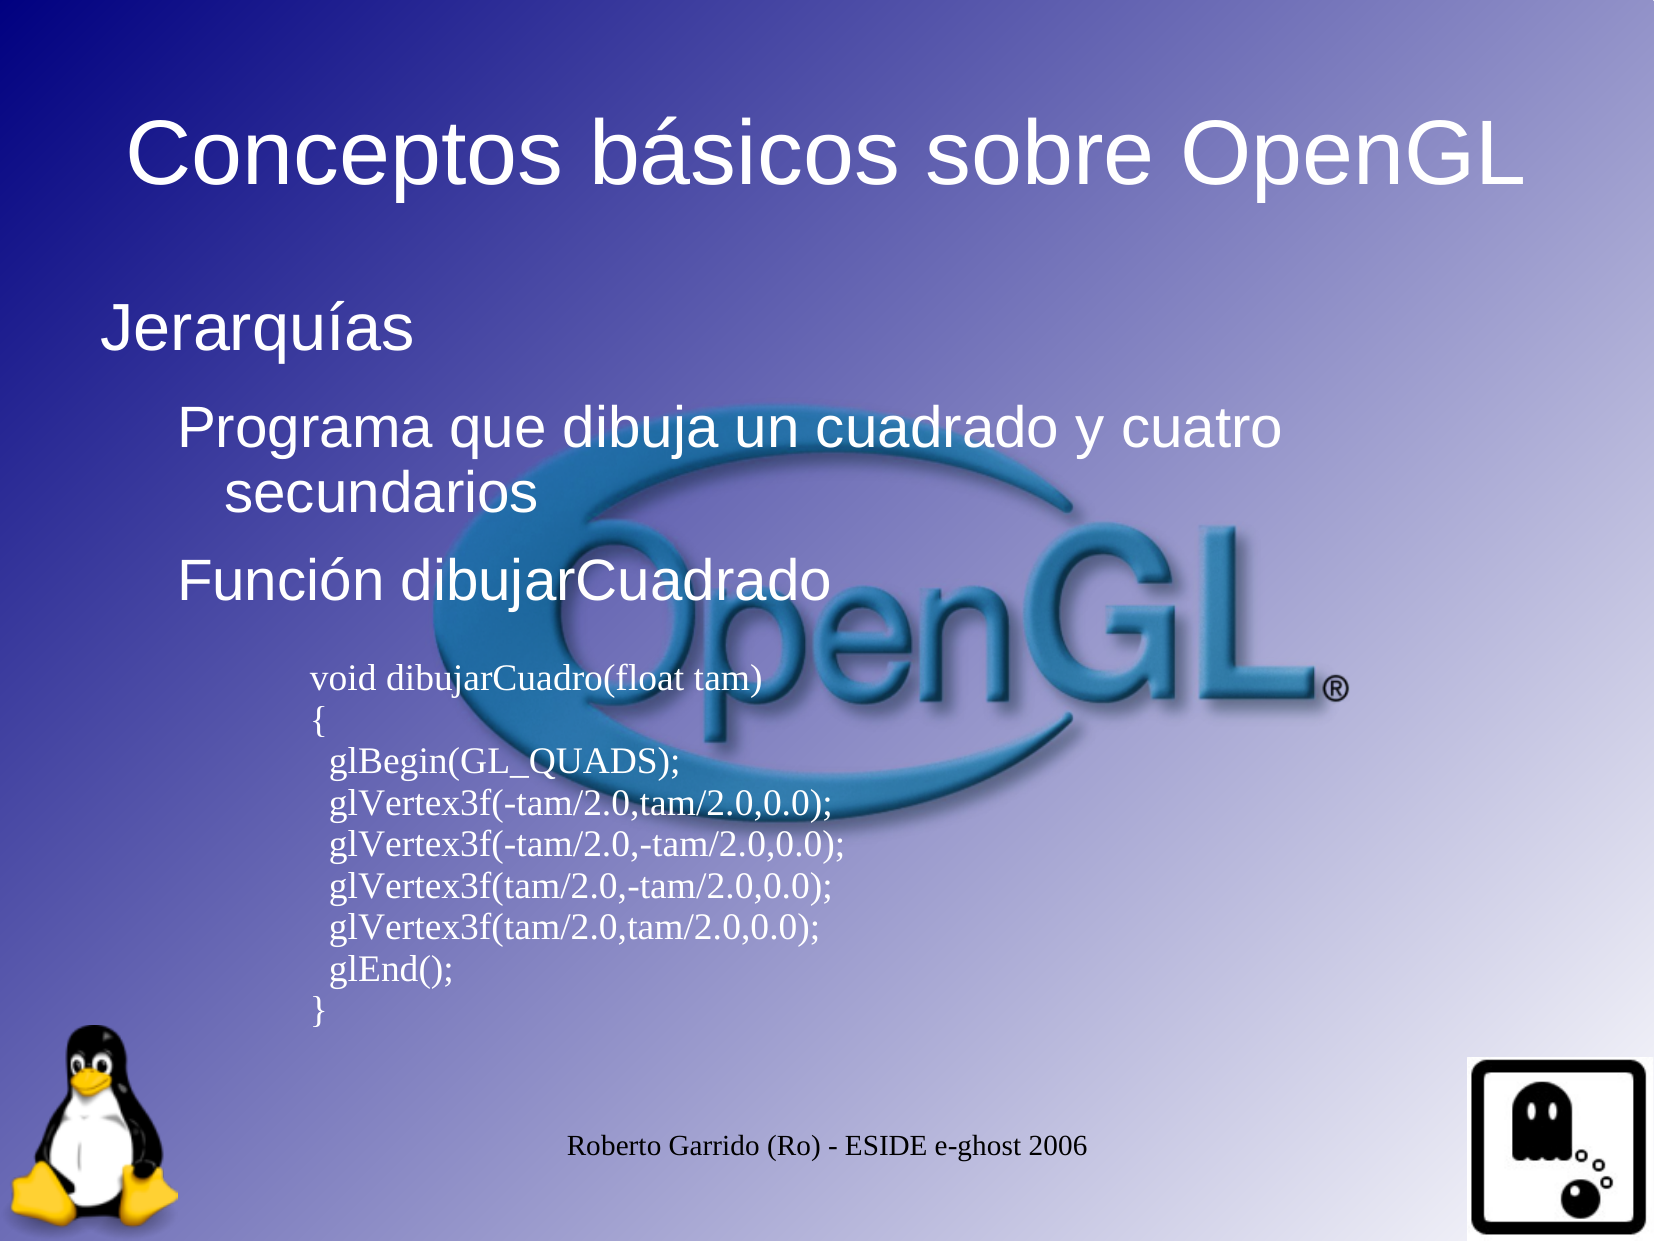

# Conceptos básicos sobre OpenGL
Jerarquías
Programa que dibuja un cuadrado y cuatro secundarios
Función dibujarCuadrado
void dibujarCuadro(float tam)
{
 glBegin(GL_QUADS);
 glVertex3f(-tam/2.0,tam/2.0,0.0);
 glVertex3f(-tam/2.0,-tam/2.0,0.0);
 glVertex3f(tam/2.0,-tam/2.0,0.0);
 glVertex3f(tam/2.0,tam/2.0,0.0);
 glEnd();
}
Roberto Garrido (Ro) - ESIDE e-ghost 2006